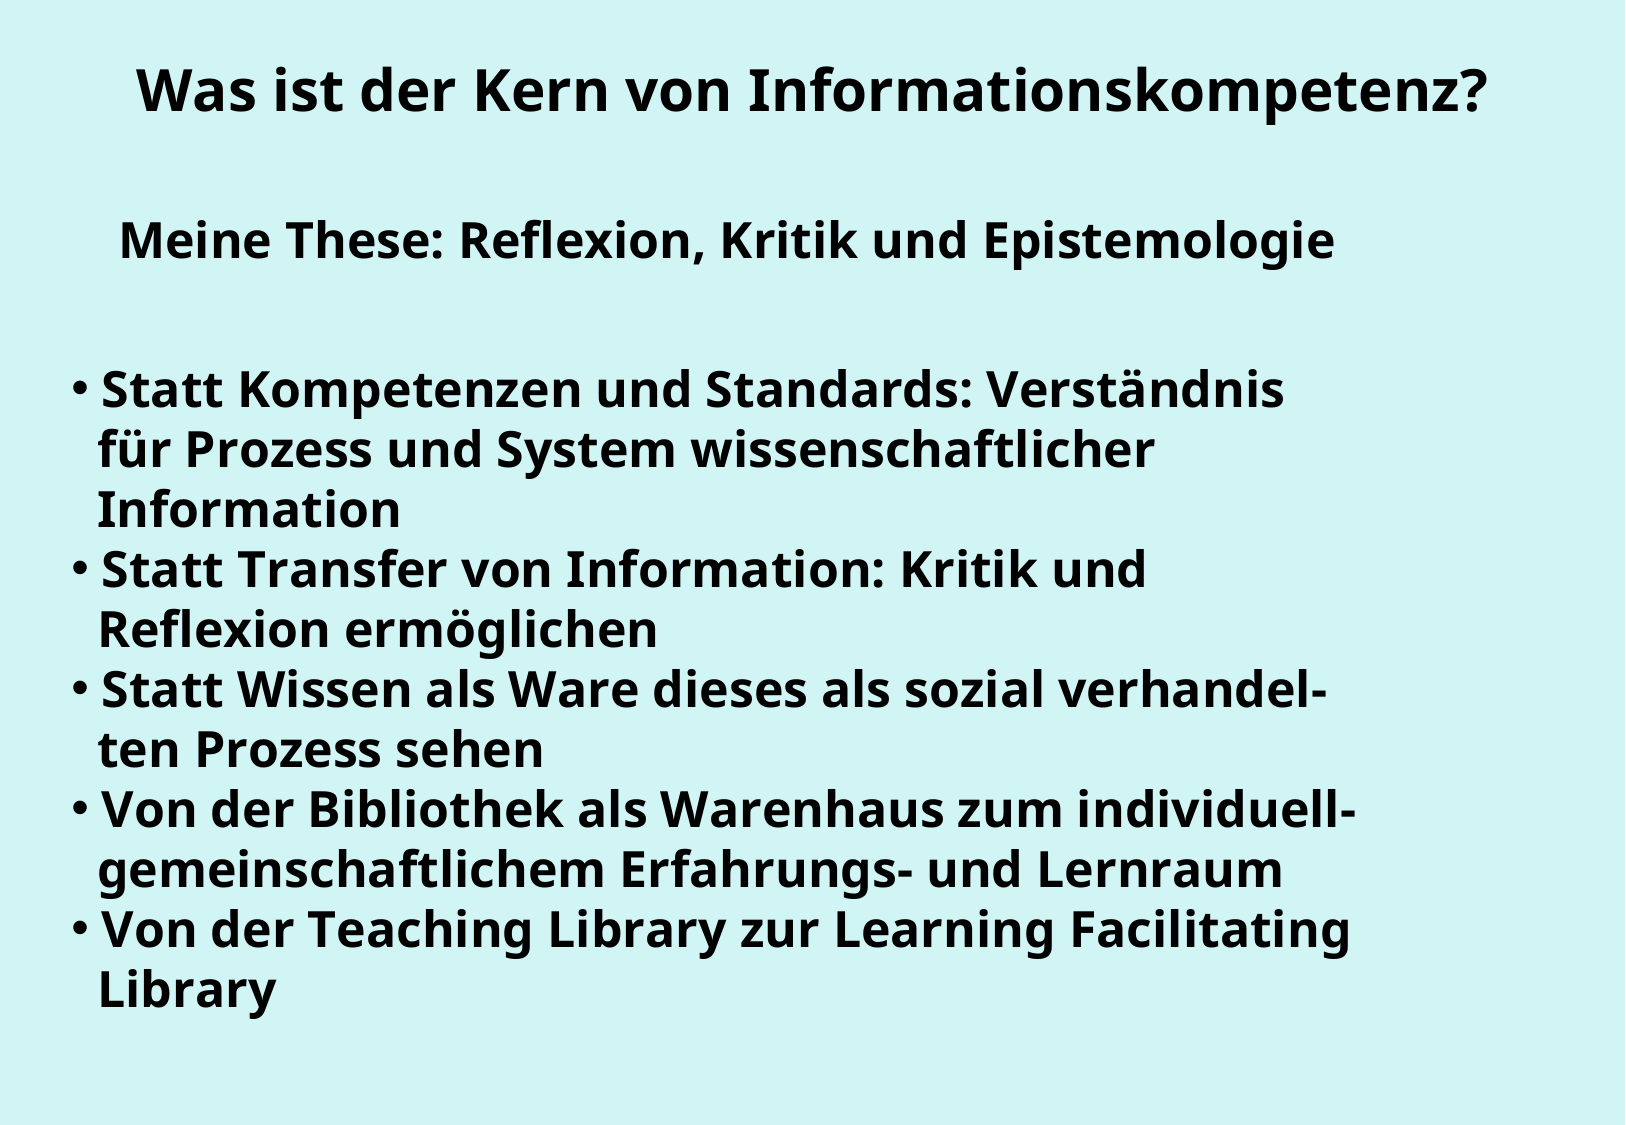

# Was ist der Kern von Informationskompetenz?
Meine These: Reflexion, Kritik und Epistemologie
 Statt Kompetenzen und Standards: Verständnis
 für Prozess und System wissenschaftlicher
 Information
 Statt Transfer von Information: Kritik und
 Reflexion ermöglichen
 Statt Wissen als Ware dieses als sozial verhandel-
 ten Prozess sehen
 Von der Bibliothek als Warenhaus zum individuell-
 gemeinschaftlichem Erfahrungs- und Lernraum
 Von der Teaching Library zur Learning Facilitating
 Library